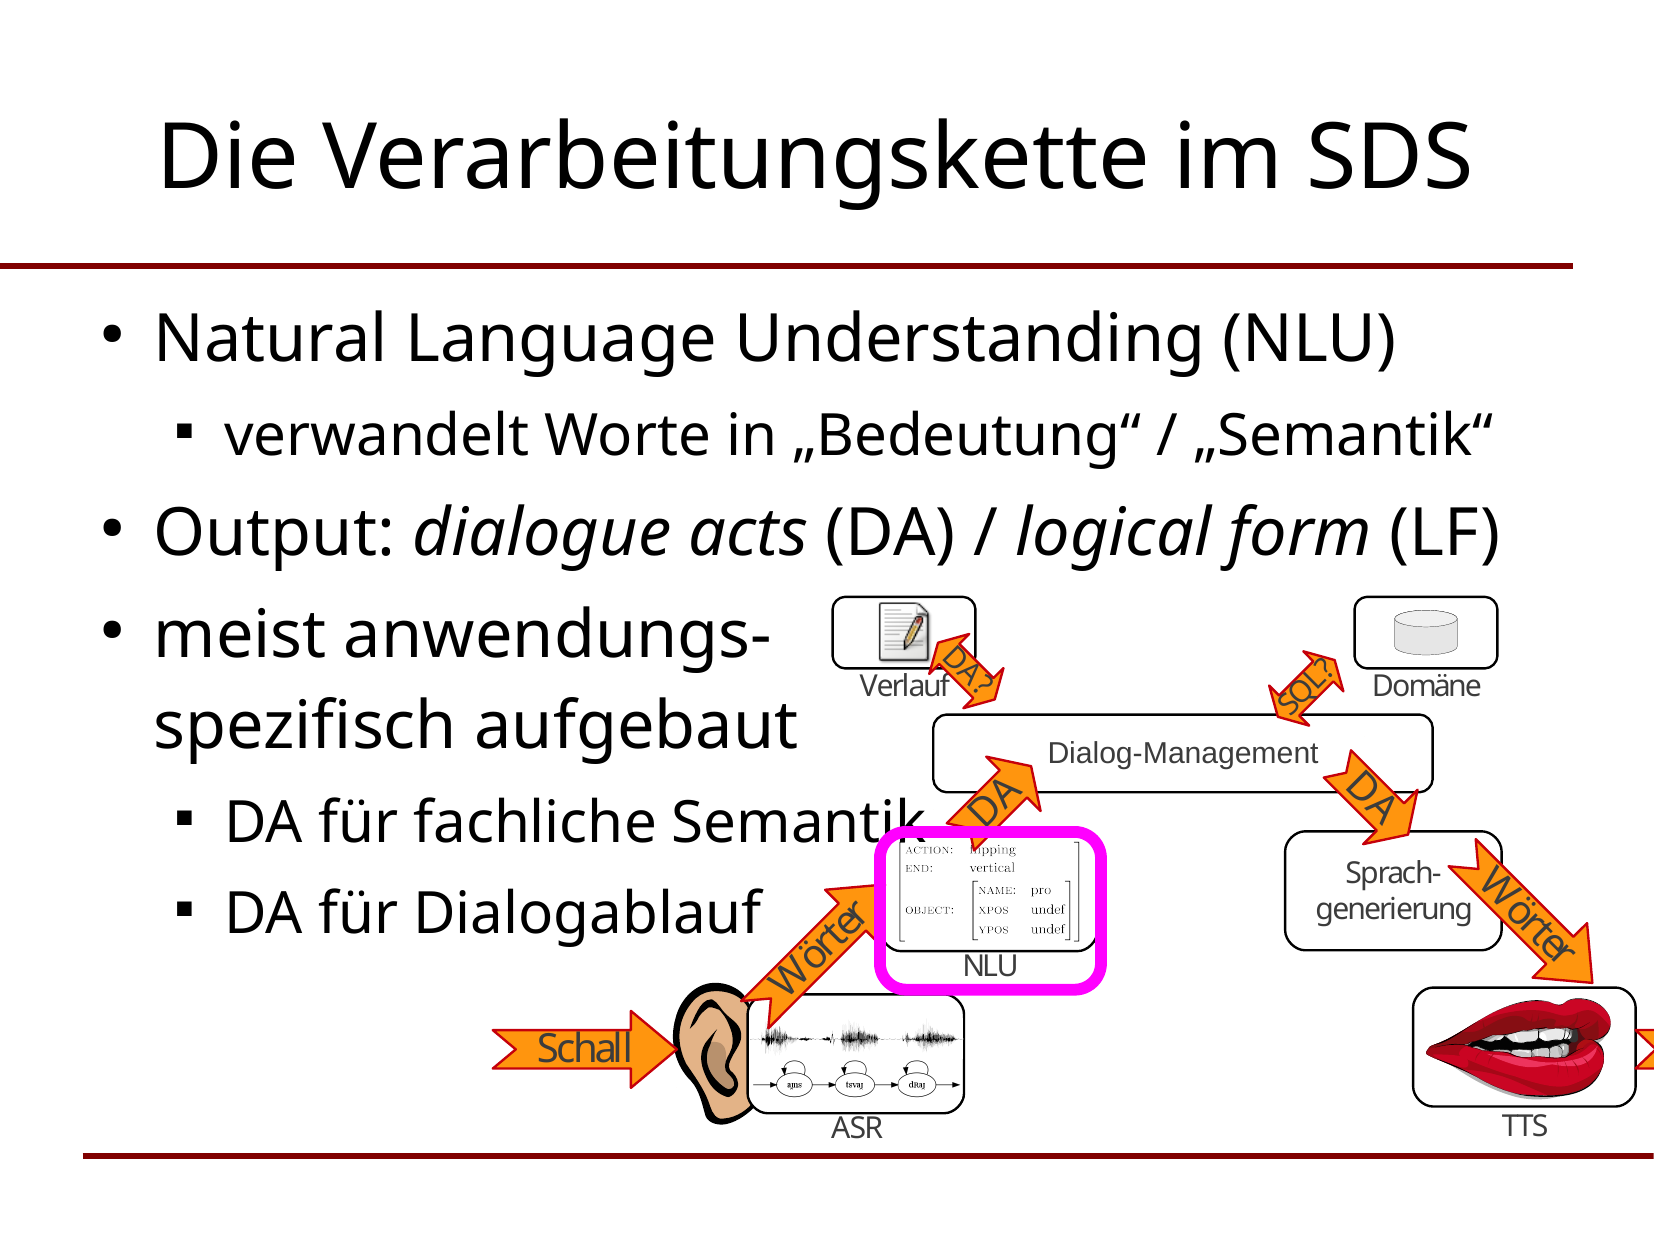

# Die Verarbeitungskette im SDS
Natural Language Understanding (NLU)
verwandelt Worte in „Bedeutung“ / „Semantik“
Output: dialogue acts (DA) / logical form (LF)
meist anwendungs-
spezifisch aufgebaut
DA für fachliche Semantik
DA für Dialogablauf